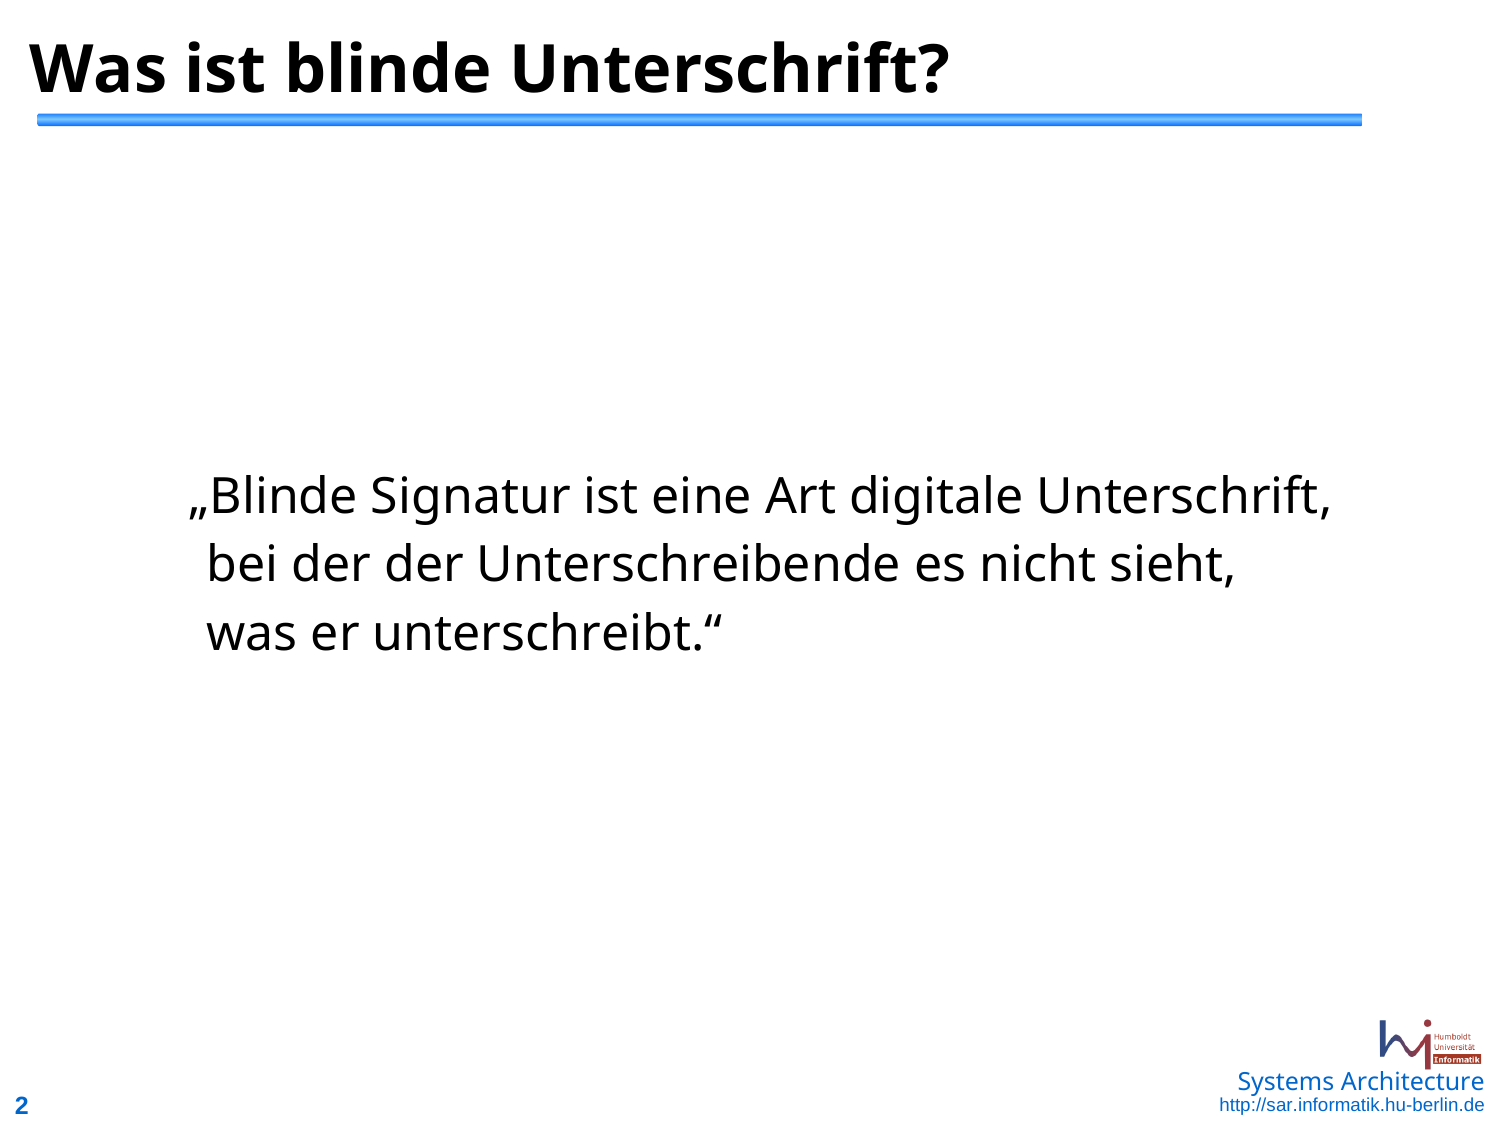

# Was ist blinde Unterschrift?
„Blinde Signatur ist eine Art digitale Unterschrift,
bei der der Unterschreibende es nicht sieht,
was er unterschreibt.“